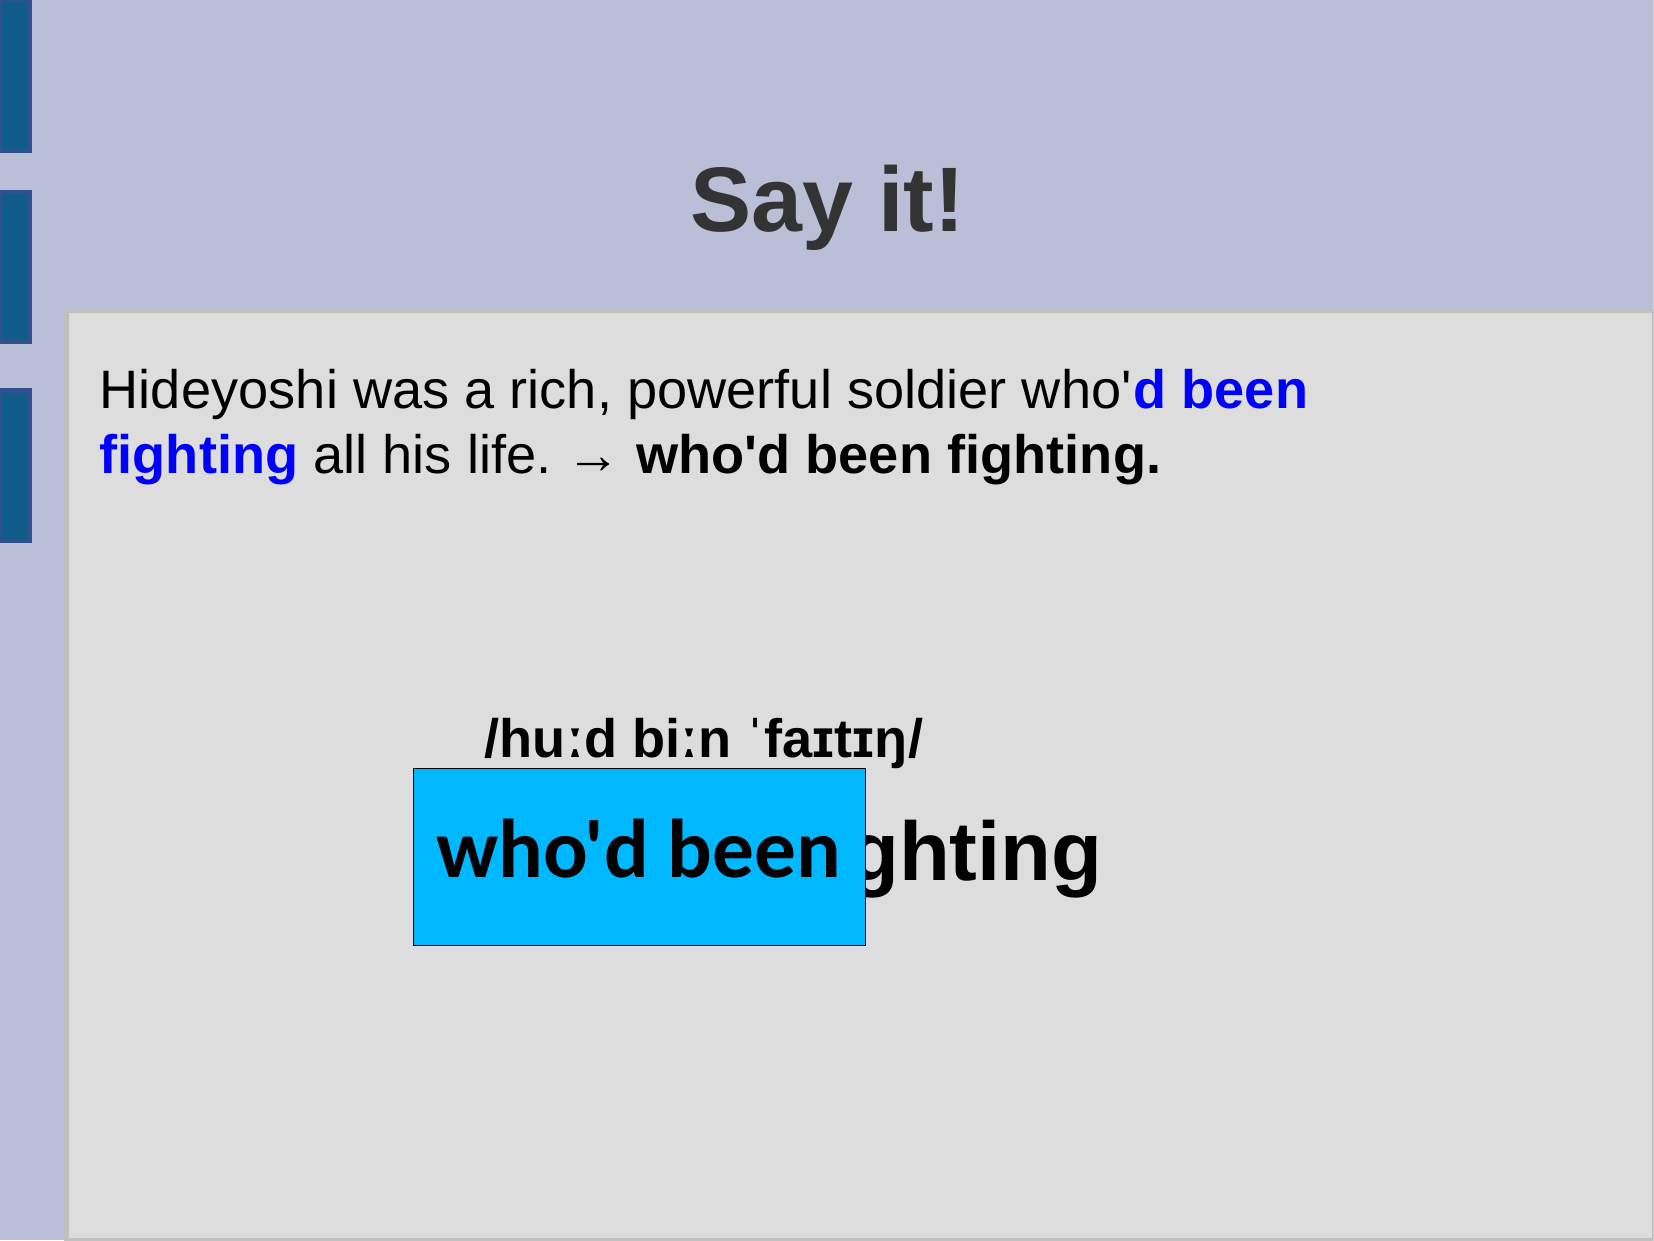

# Say it!
Hideyoshi was a rich, powerful soldier who'd been fighting all his life. → who'd been fighting.
/huːd biːn ˈfaɪtɪŋ/
 f fighting
who'd been